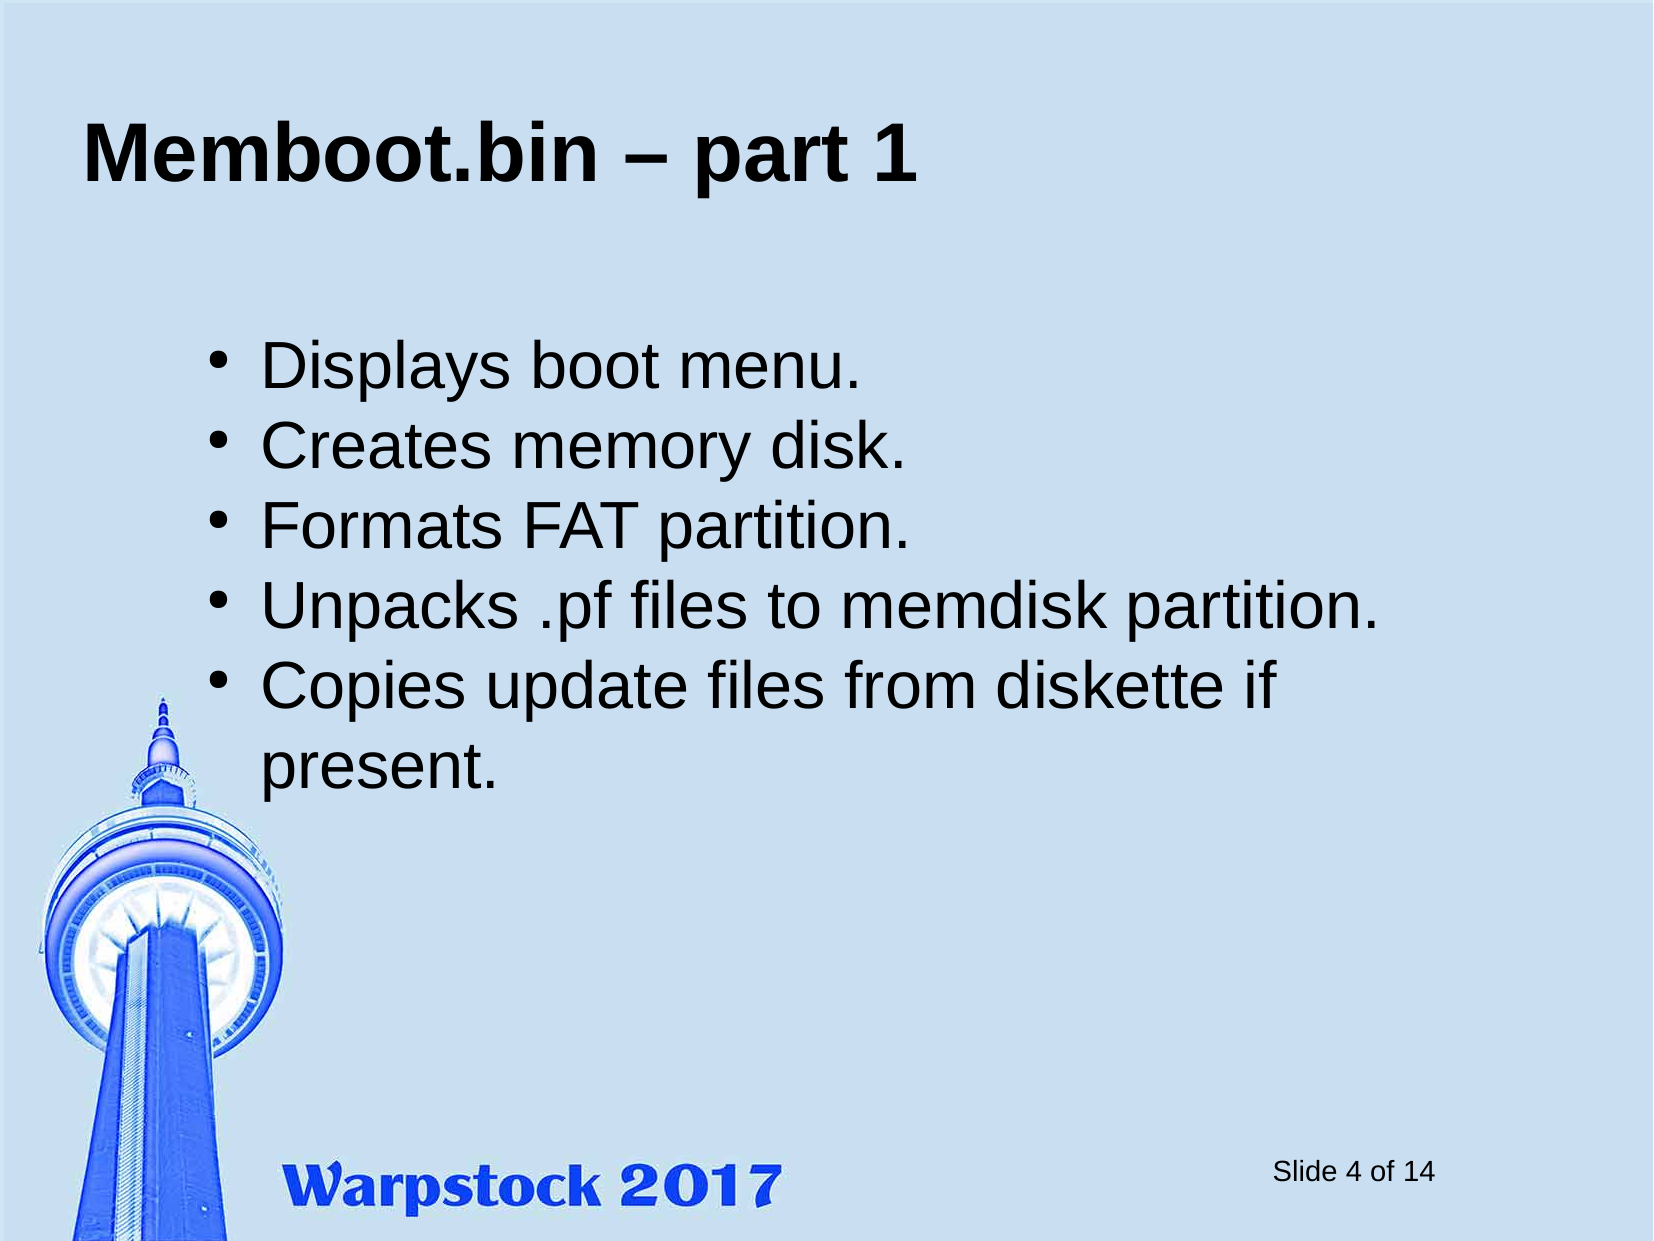

# Memboot.bin – part 1
Displays boot menu.
Creates memory disk.
Formats FAT partition.
Unpacks .pf files to memdisk partition.
Copies update files from diskette if present.